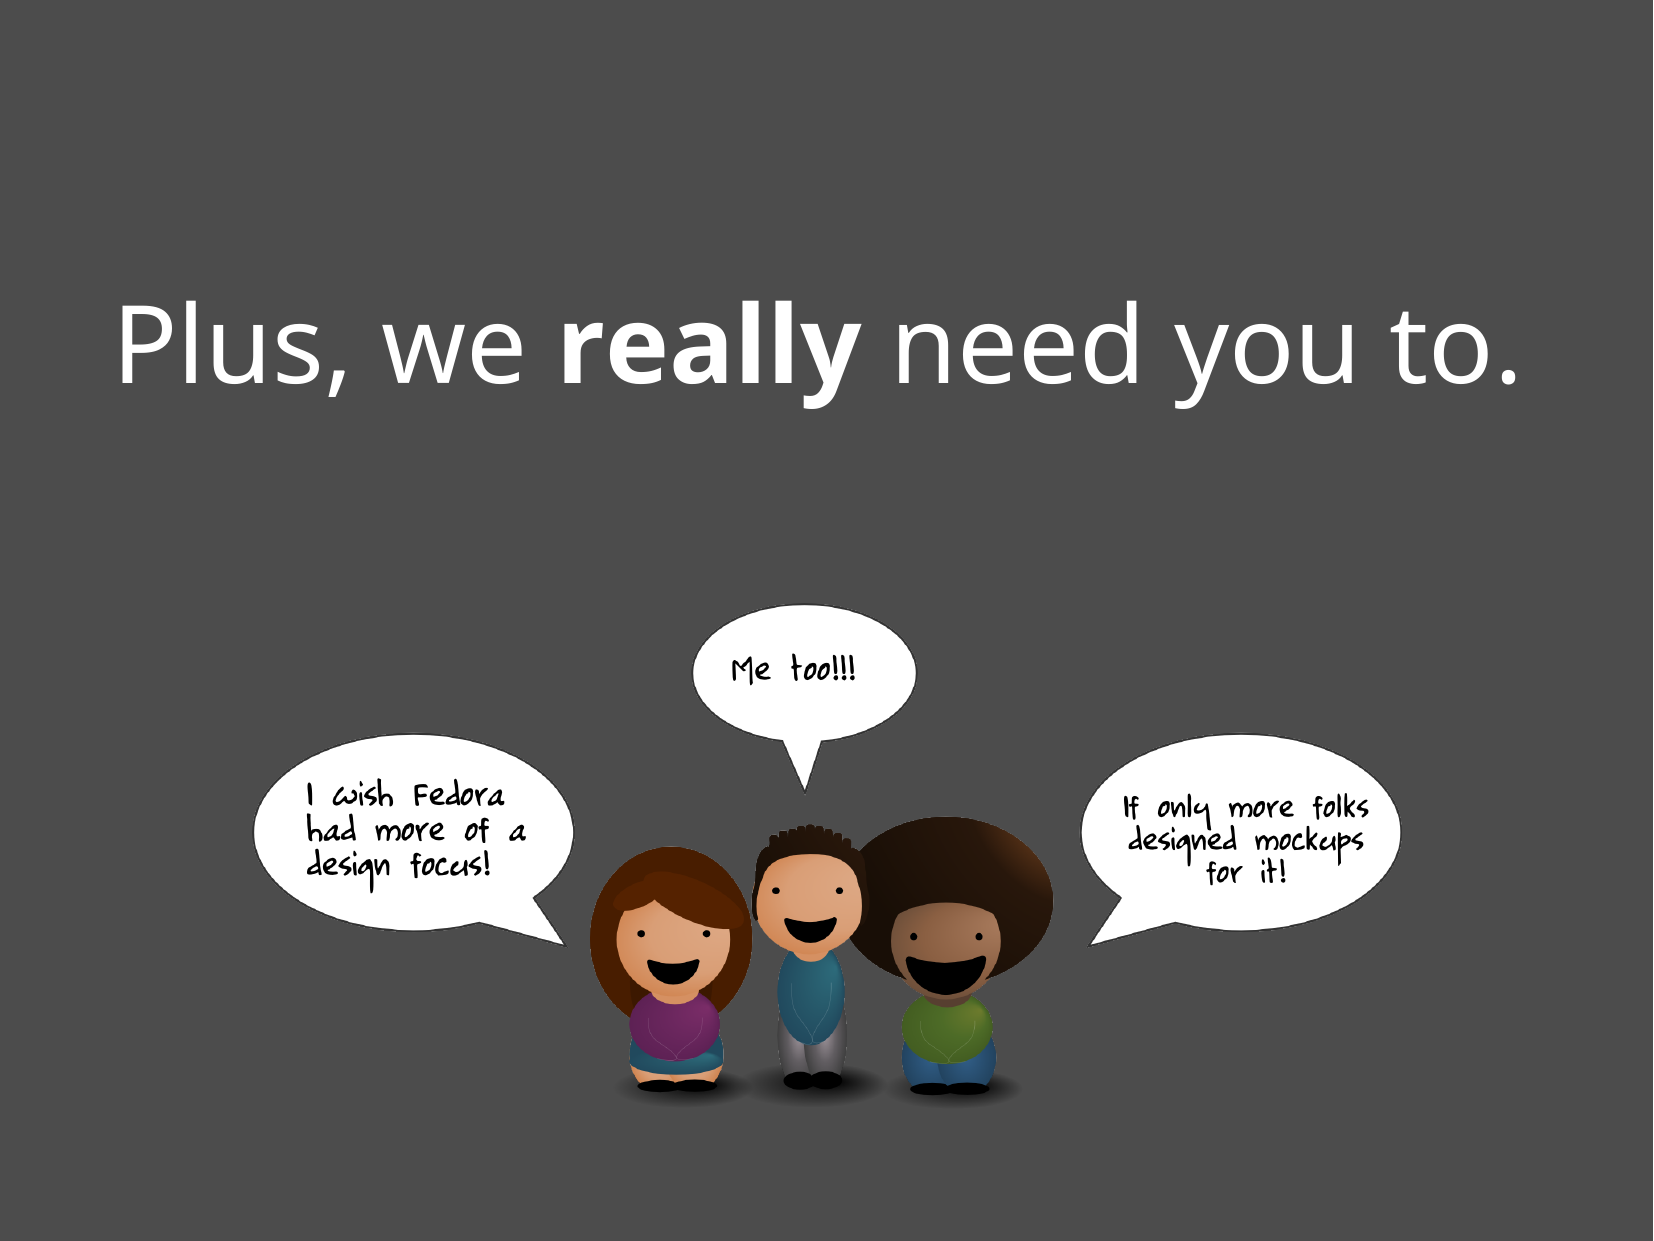

# Plus, we really need you to.